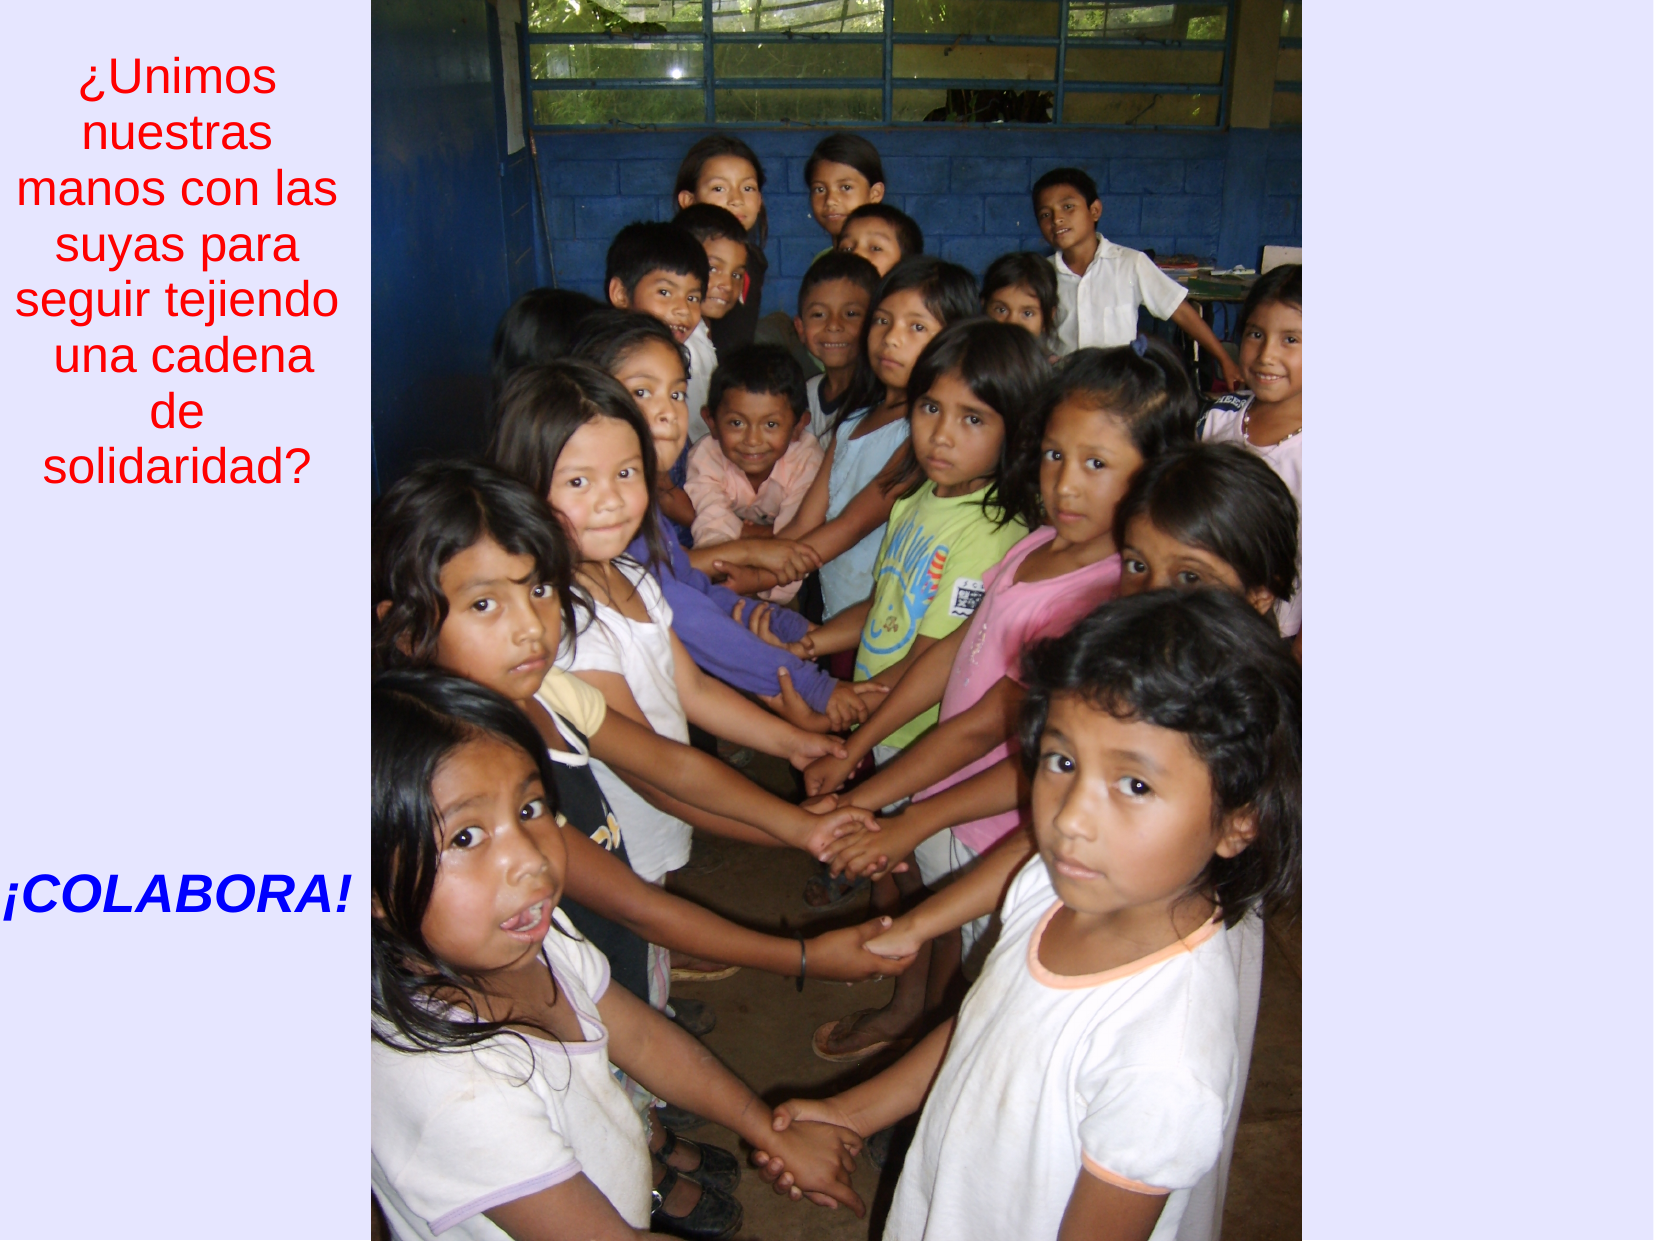

¿Unimos nuestras manos con las suyas para seguir tejiendo una cadena de solidaridad?
¡COLABORA!